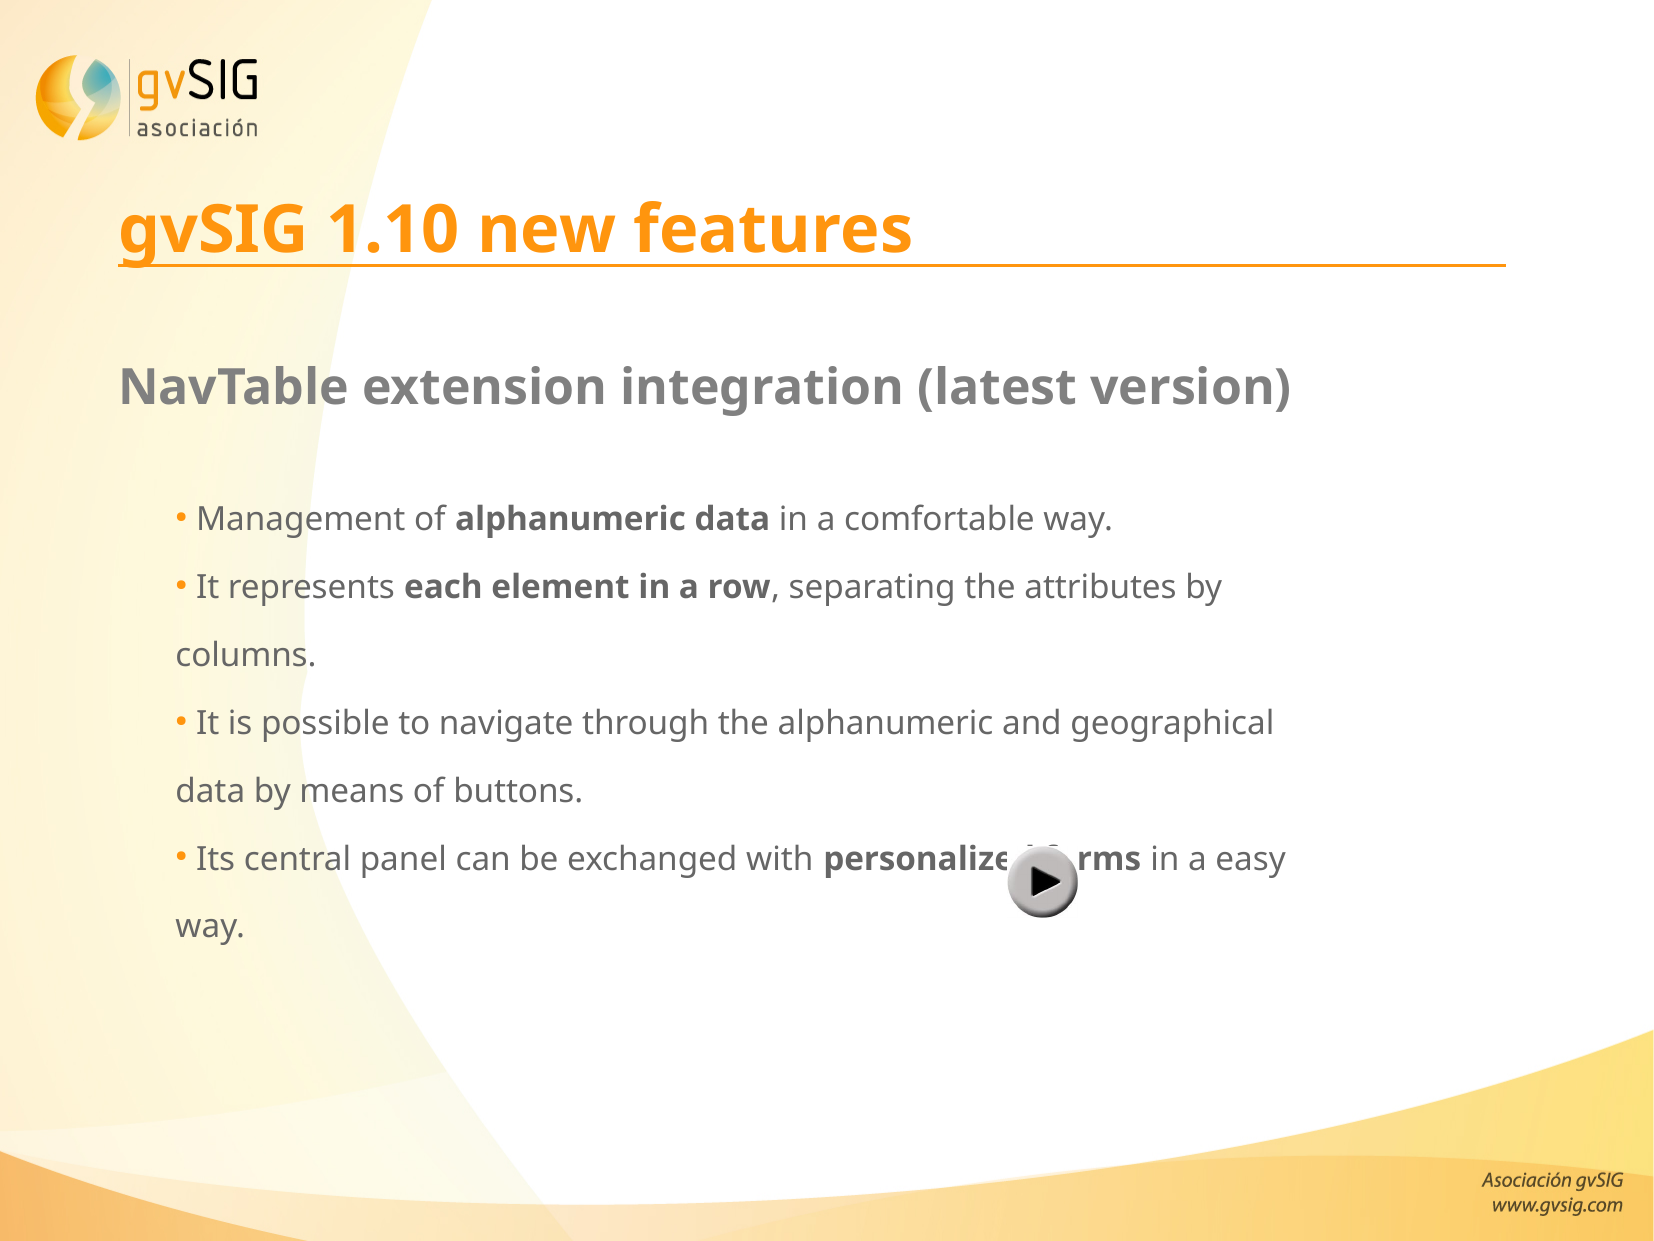

# gvSIG 1.10 new features
NavTable extension integration (latest version)
 Management of alphanumeric data in a comfortable way.
 It represents each element in a row, separating the attributes by columns.
 It is possible to navigate through the alphanumeric and geographical data by means of buttons.
 Its central panel can be exchanged with personalized forms in a easy way.